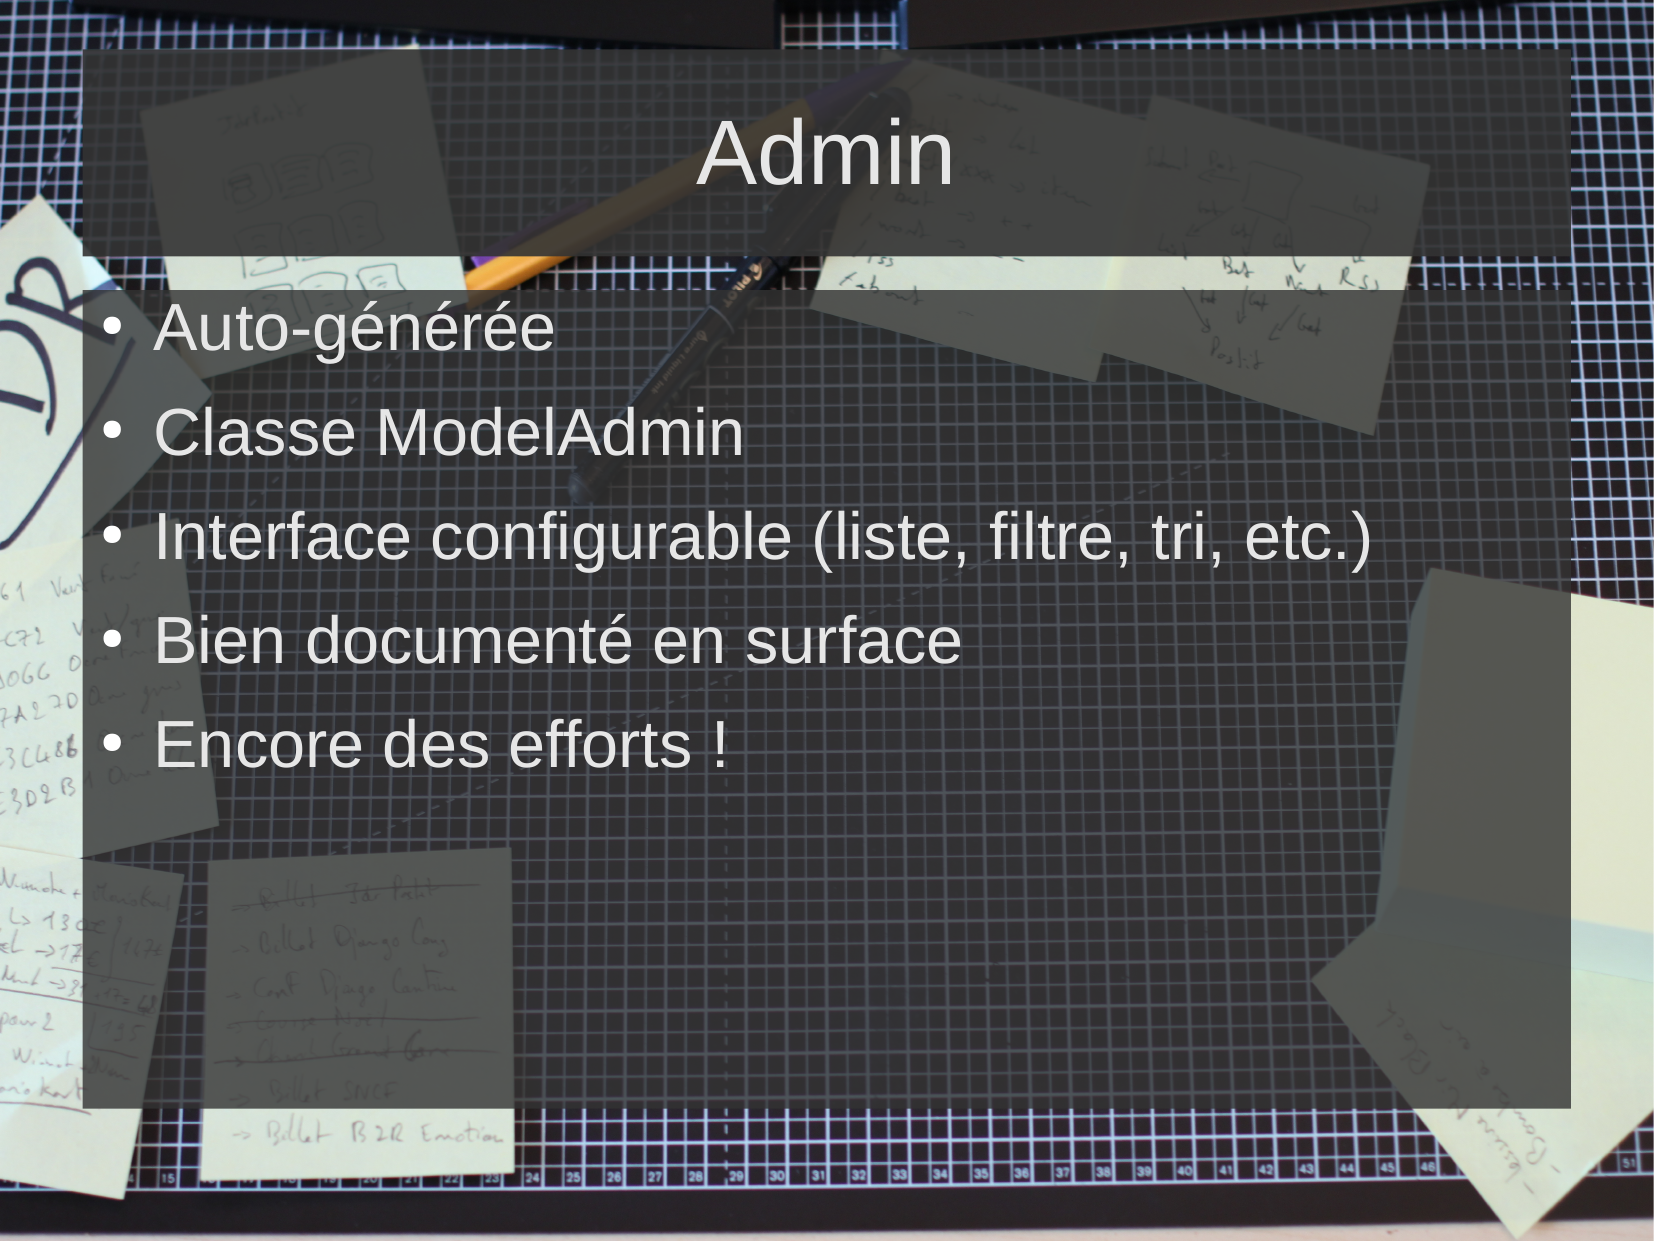

# Admin
Auto-générée
Classe ModelAdmin
Interface configurable (liste, filtre, tri, etc.)
Bien documenté en surface
Encore des efforts !